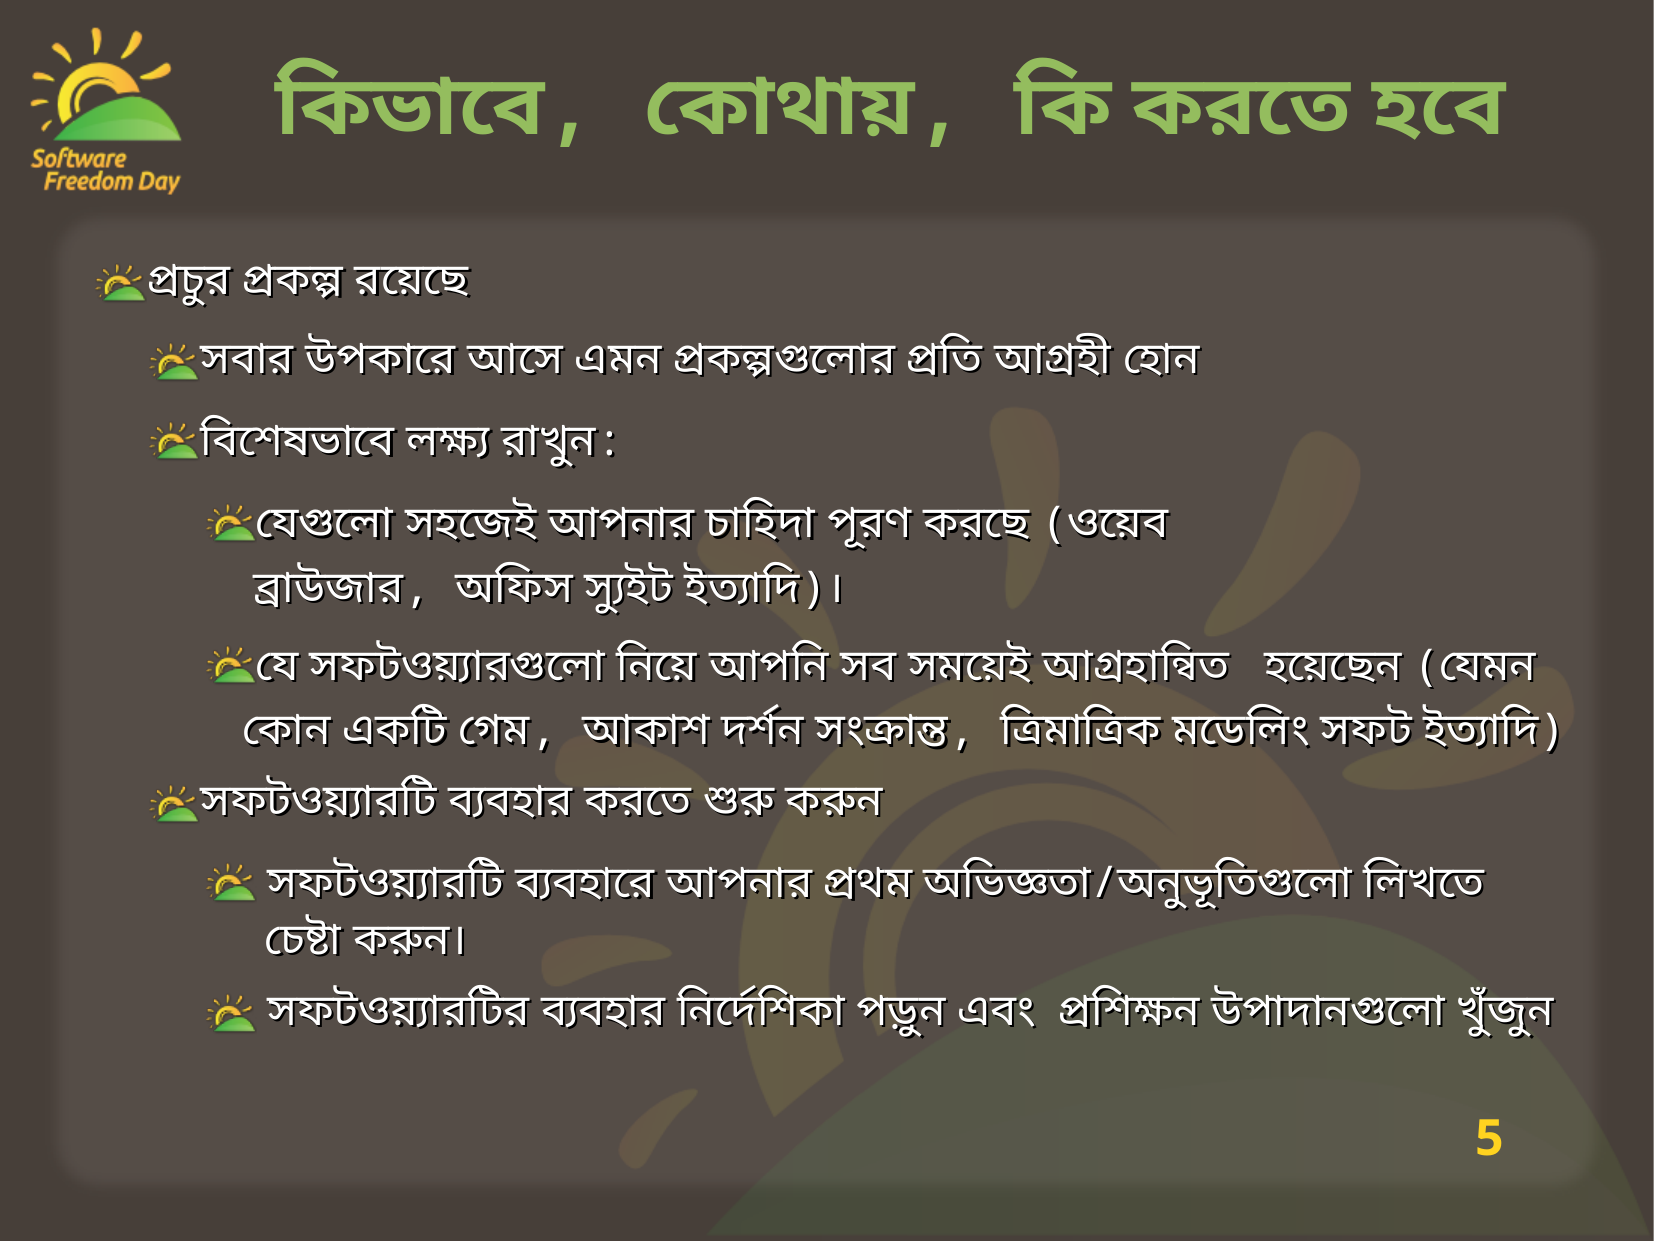

# কিভাবে, কোথায়, কি করতে হবে
 প্রচুর প্রকল্প রয়েছে
 সবার উপকারে আসে এমন প্রকল্পগুলোর প্রতি আগ্রহী হোন
 বিশেষভাবে লক্ষ্য রাখুন:
 যেগুলো সহজেই আপনার চাহিদা পূরণ করছে (ওয়েব
 ব্রাউজার, অফিস স্যুইট ইত্যাদি)।
 যে সফটওয়্যারগুলো নিয়ে আপনি সব সময়েই আগ্রহান্বিত হয়েছেন (যেমন কোন একটি গেম, আকাশ দর্শন সংক্রান্ত, ত্রিমাত্রিক মডেলিং সফট ইত্যাদি)
 সফটওয়্যারটি ব্যবহার করতে শুরু করুন
 সফটওয়্যারটি ব্যবহারে আপনার প্রথম অভিজ্ঞতা/অনুভূতিগুলো লিখতে
 চেষ্টা করুন।
 সফটওয়্যারটির ব্যবহার নির্দেশিকা পড়ুন এবং প্রশিক্ষন উপাদানগুলো খুঁজুন